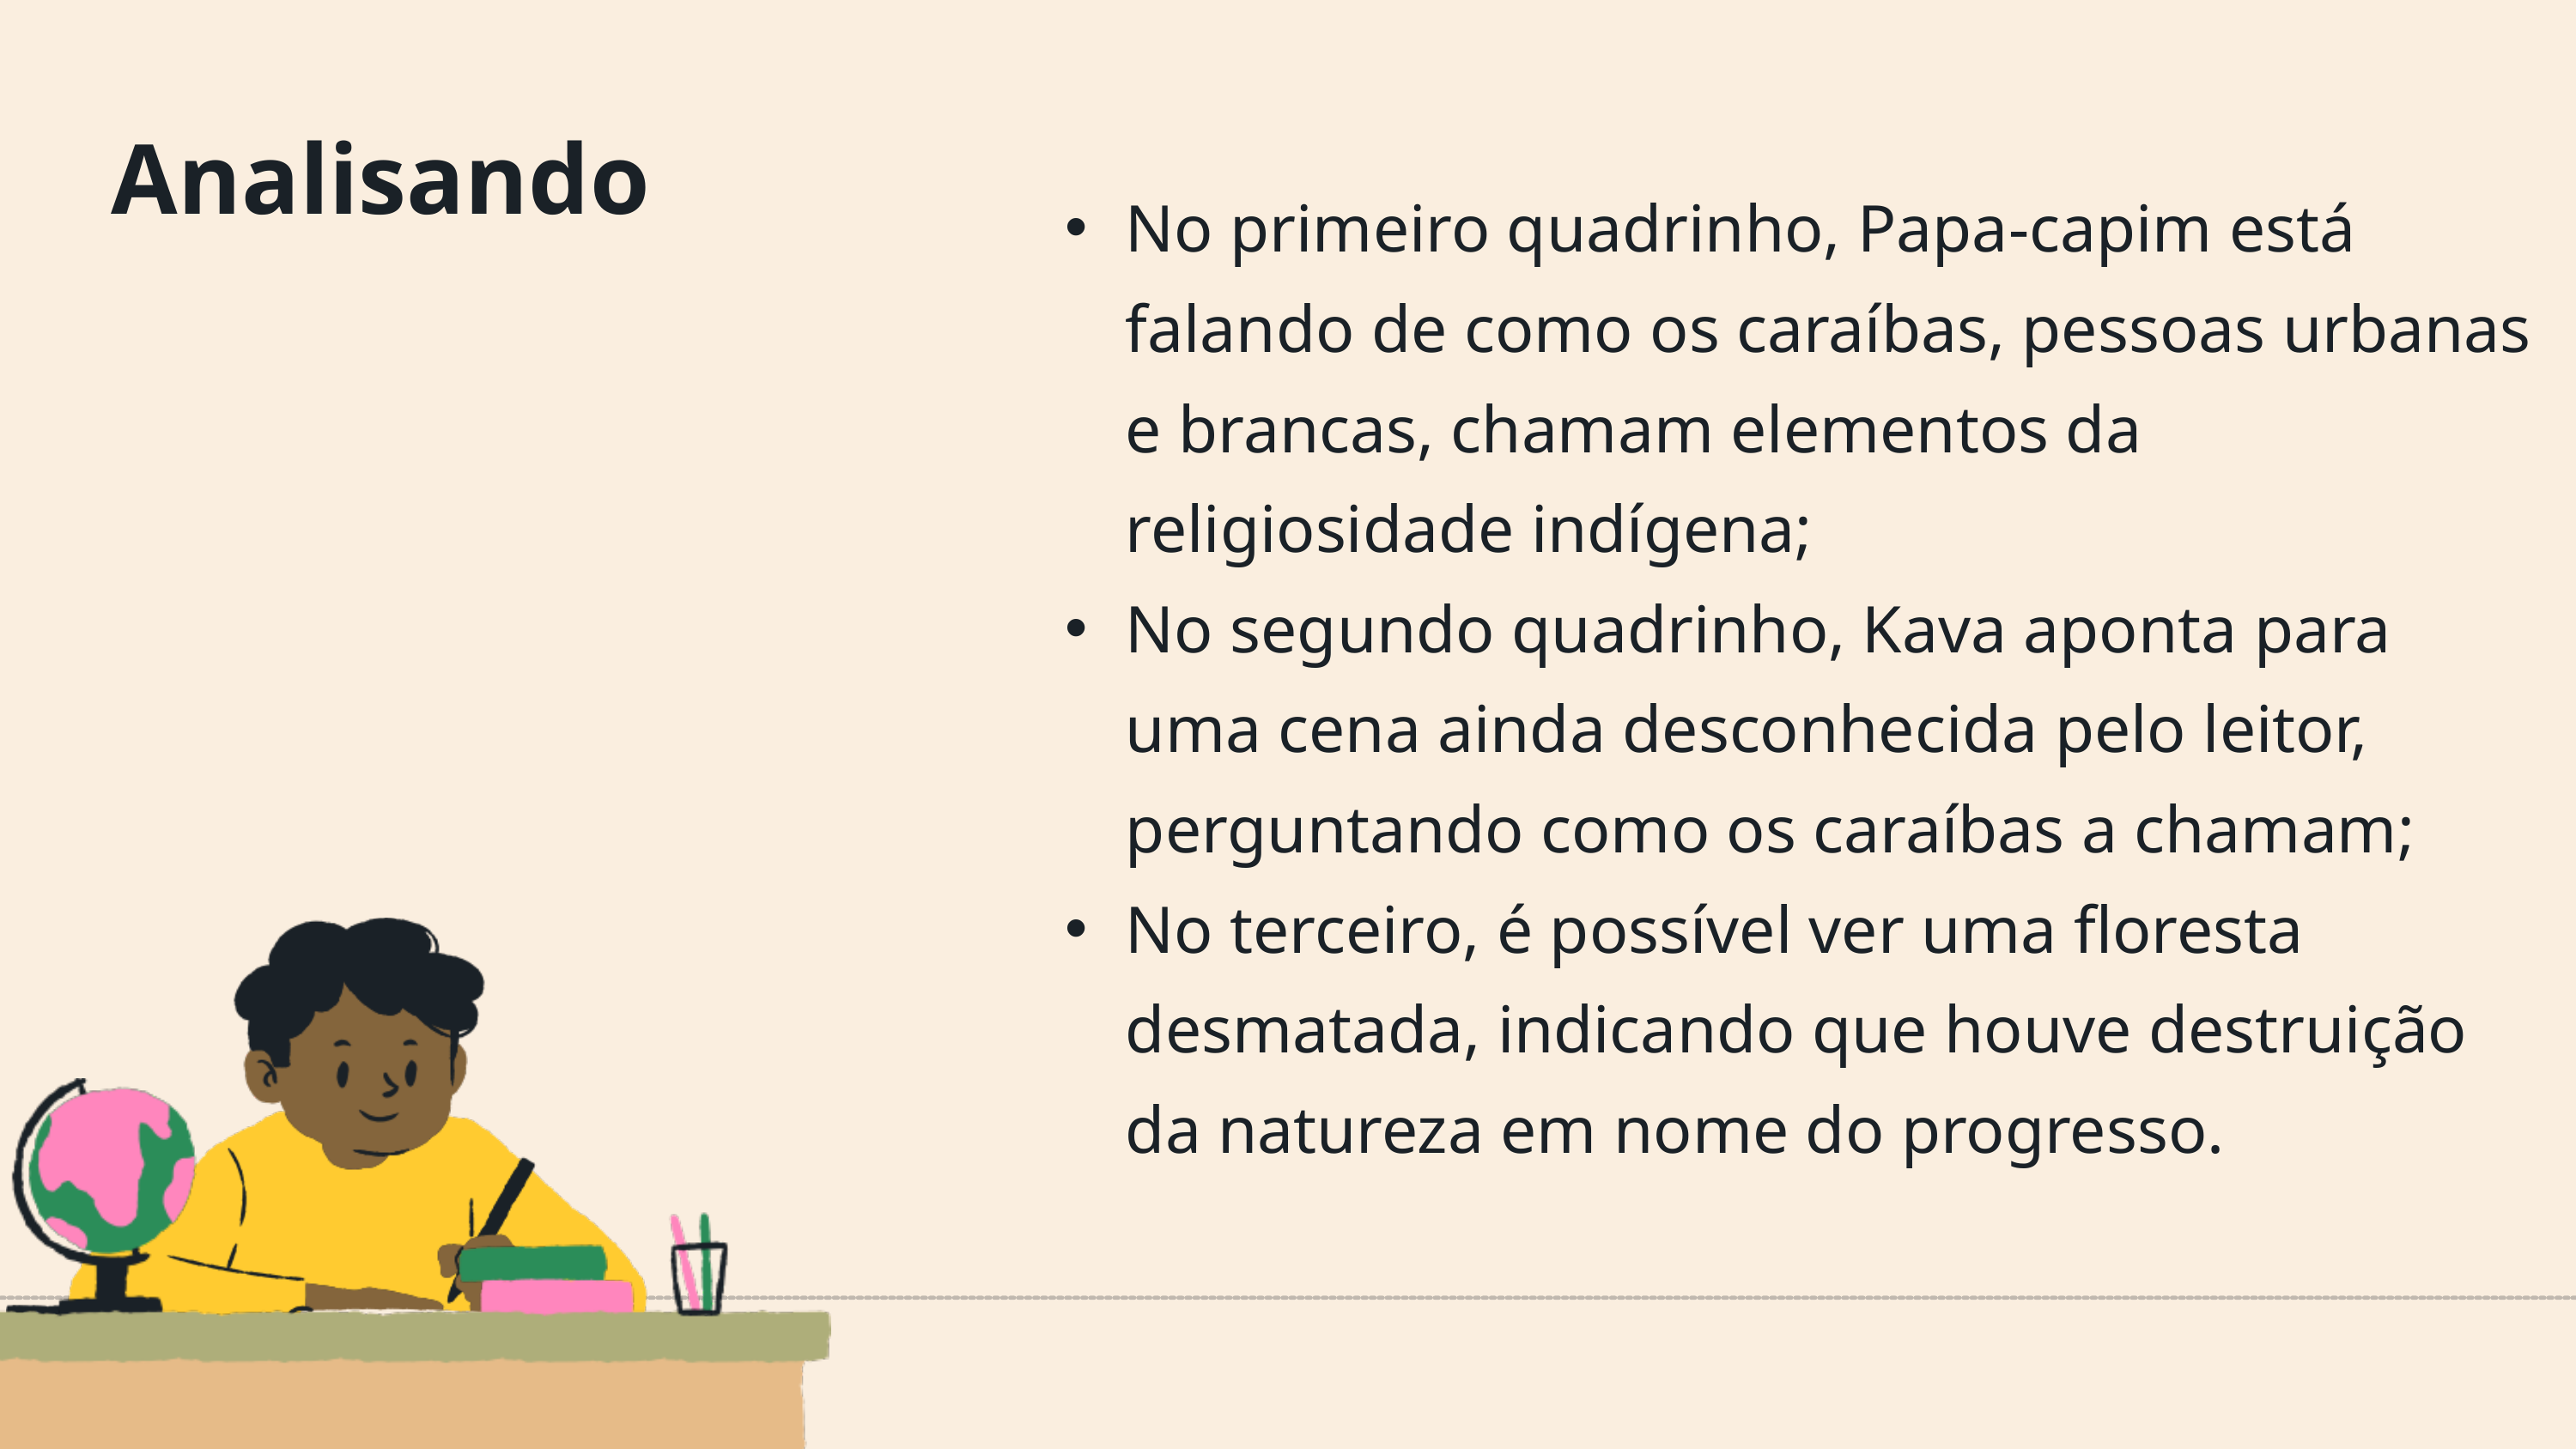

No primeiro quadrinho, Papa-capim está falando de como os caraíbas, pessoas urbanas e brancas, chamam elementos da religiosidade indígena;
No segundo quadrinho, Kava aponta para uma cena ainda desconhecida pelo leitor, perguntando como os caraíbas a chamam;
No terceiro, é possível ver uma floresta desmatada, indicando que houve destruição da natureza em nome do progresso.
Analisando